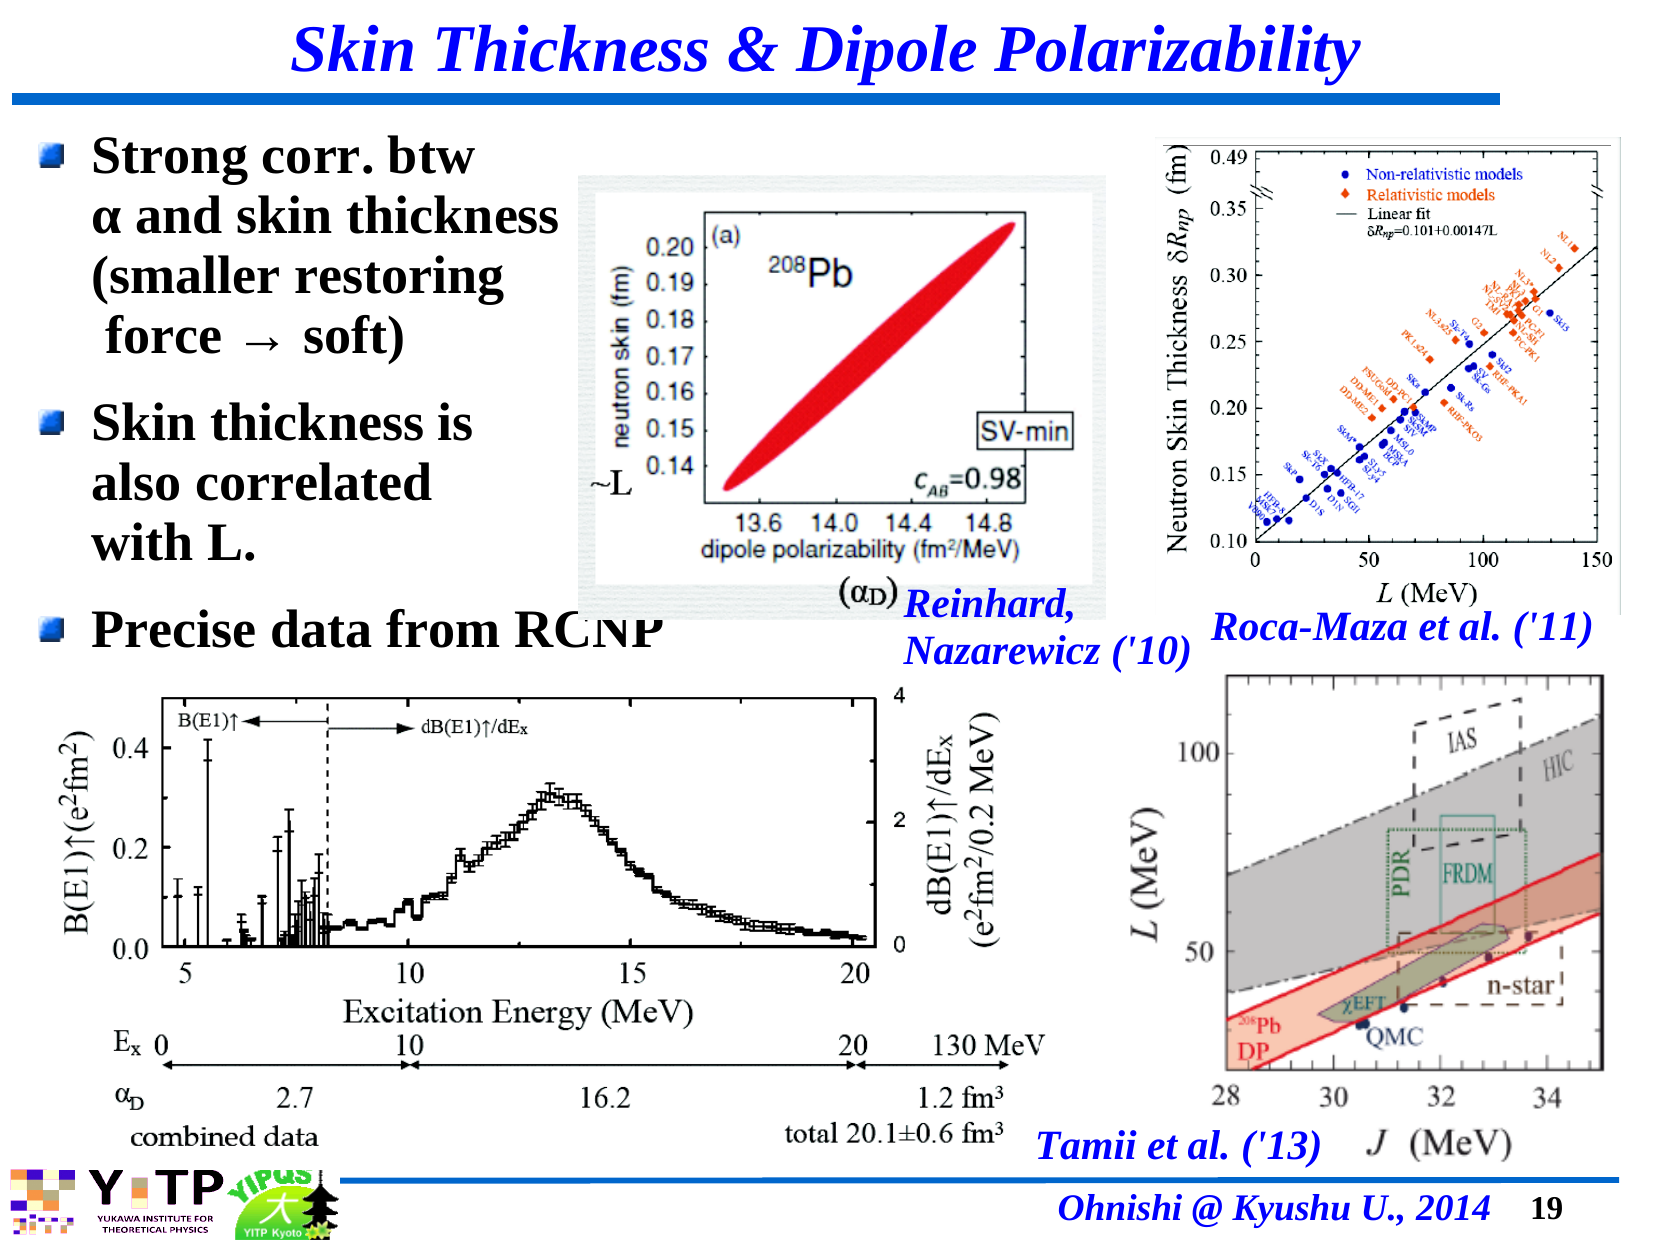

# Skin Thickness & Dipole Polarizability
Strong corr. btw
α and skin thickness
(smaller restoring
 force → soft)
Skin thickness is
also correlated
with L.
Precise data from RCNP
Reinhard,
Nazarewicz ('10)
Roca-Maza et al. ('11)
Tamii et al. ('13)